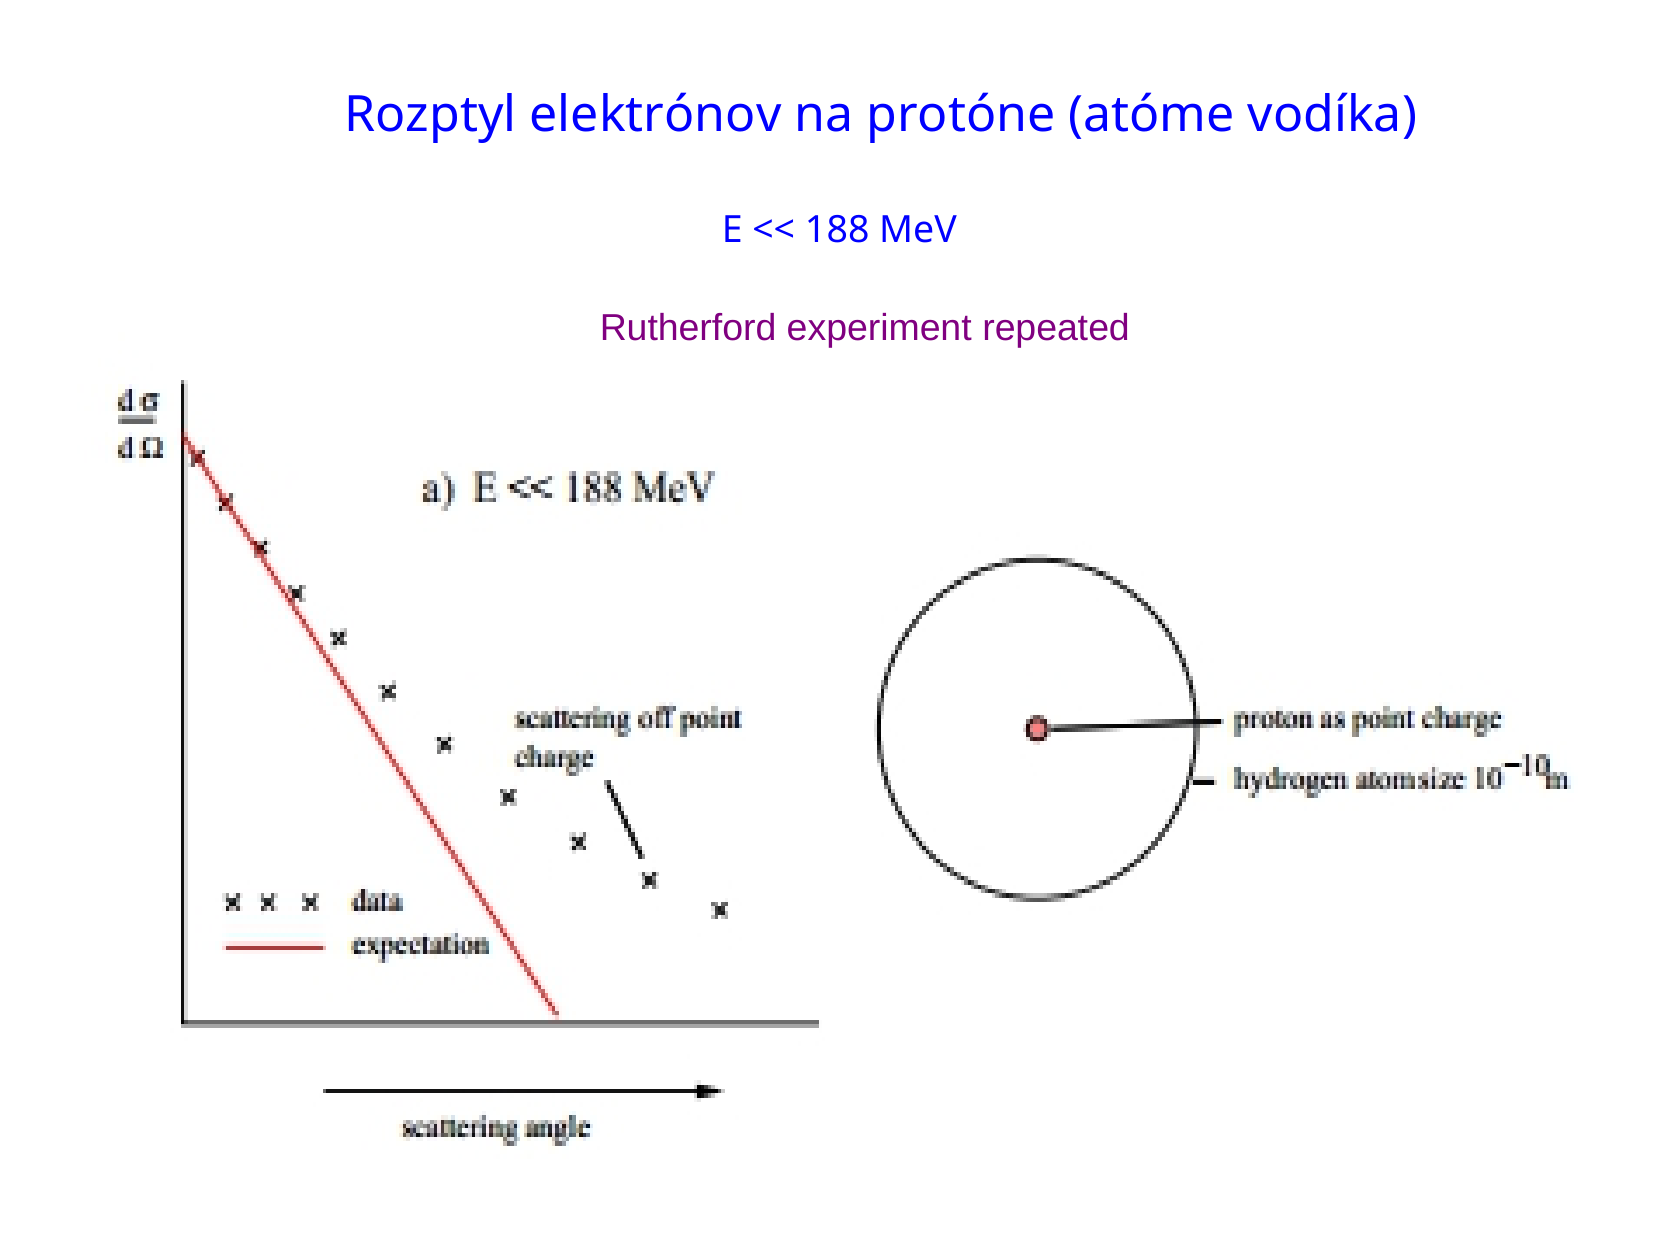

Rozptyl elektrónov na protóne (atóme vodíka)
 E << 188 MeV
Rutherford experiment repeated